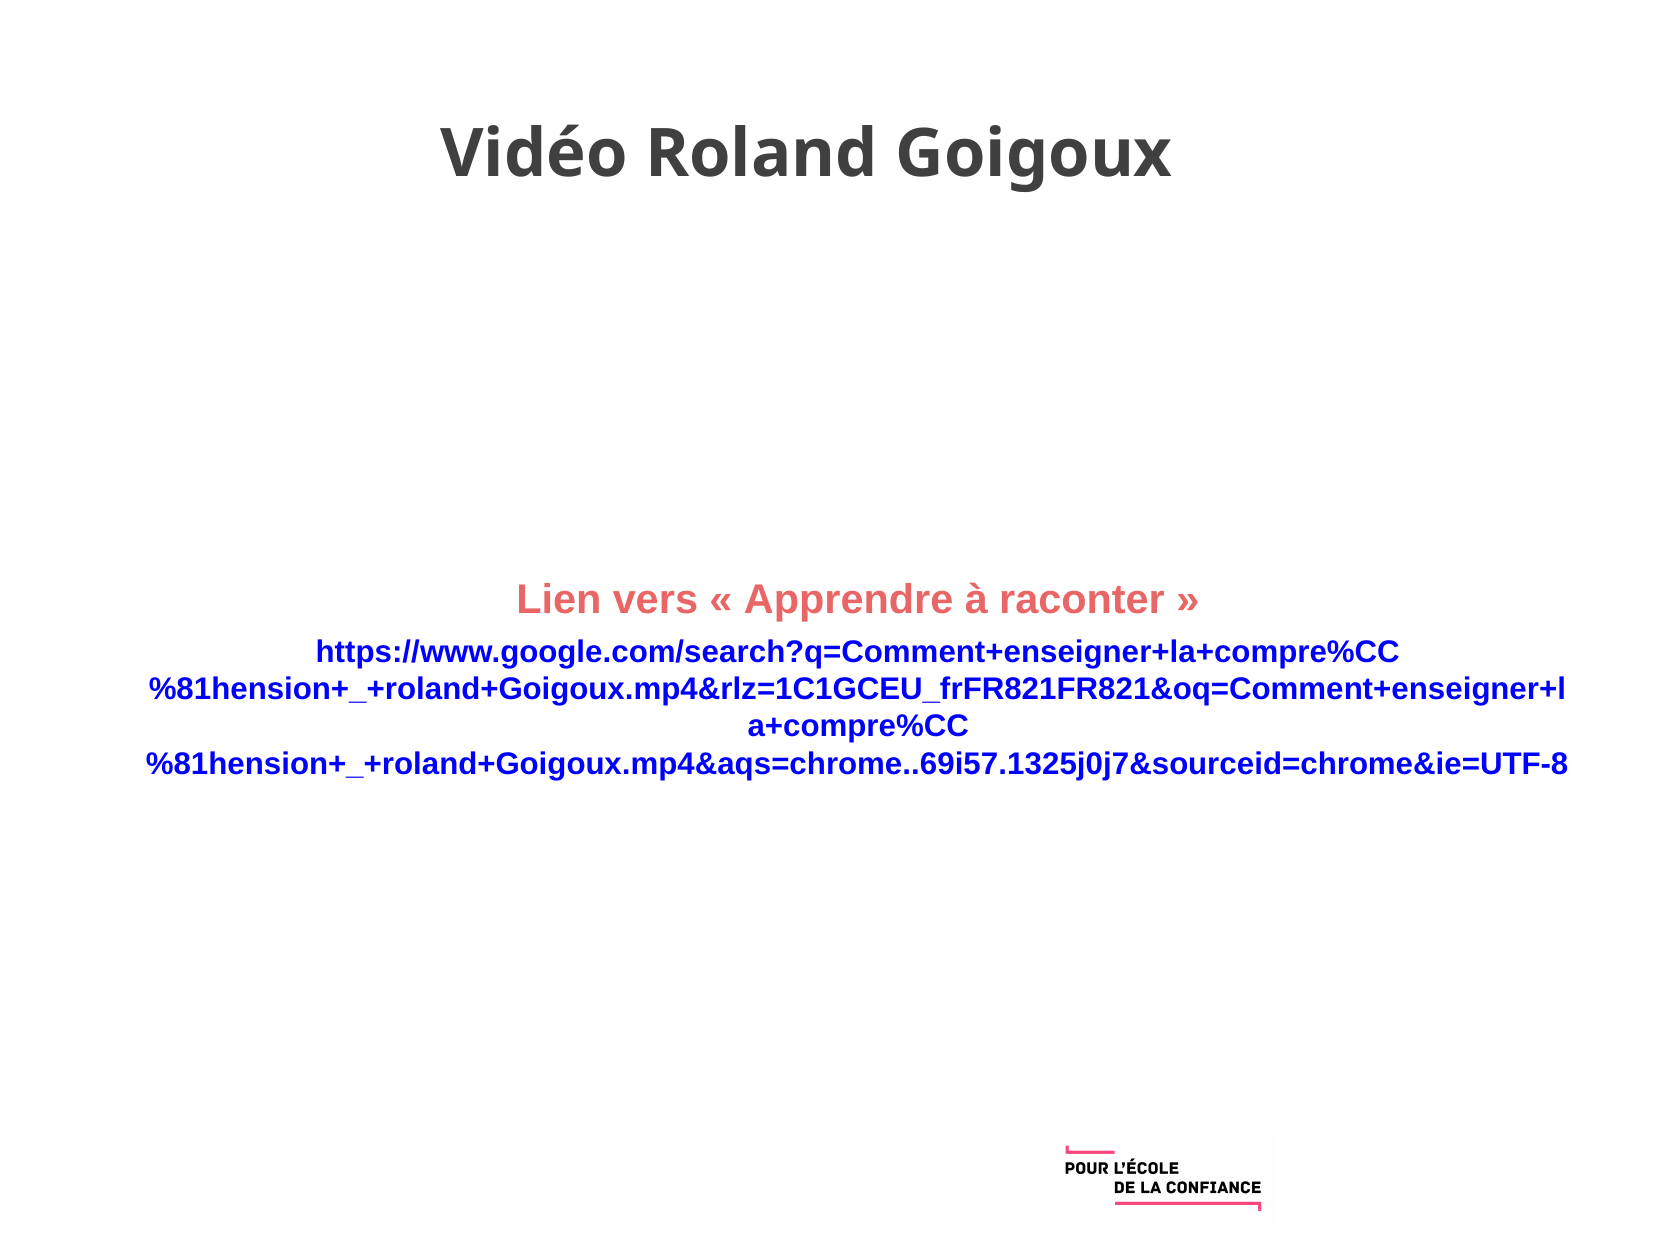

# Vidéo Roland Goigoux
Lien vers « Apprendre à raconter »
https://www.google.com/search?q=Comment+enseigner+la+compre%CC%81hension+_+roland+Goigoux.mp4&rlz=1C1GCEU_frFR821FR821&oq=Comment+enseigner+la+compre%CC%81hension+_+roland+Goigoux.mp4&aqs=chrome..69i57.1325j0j7&sourceid=chrome&ie=UTF-8